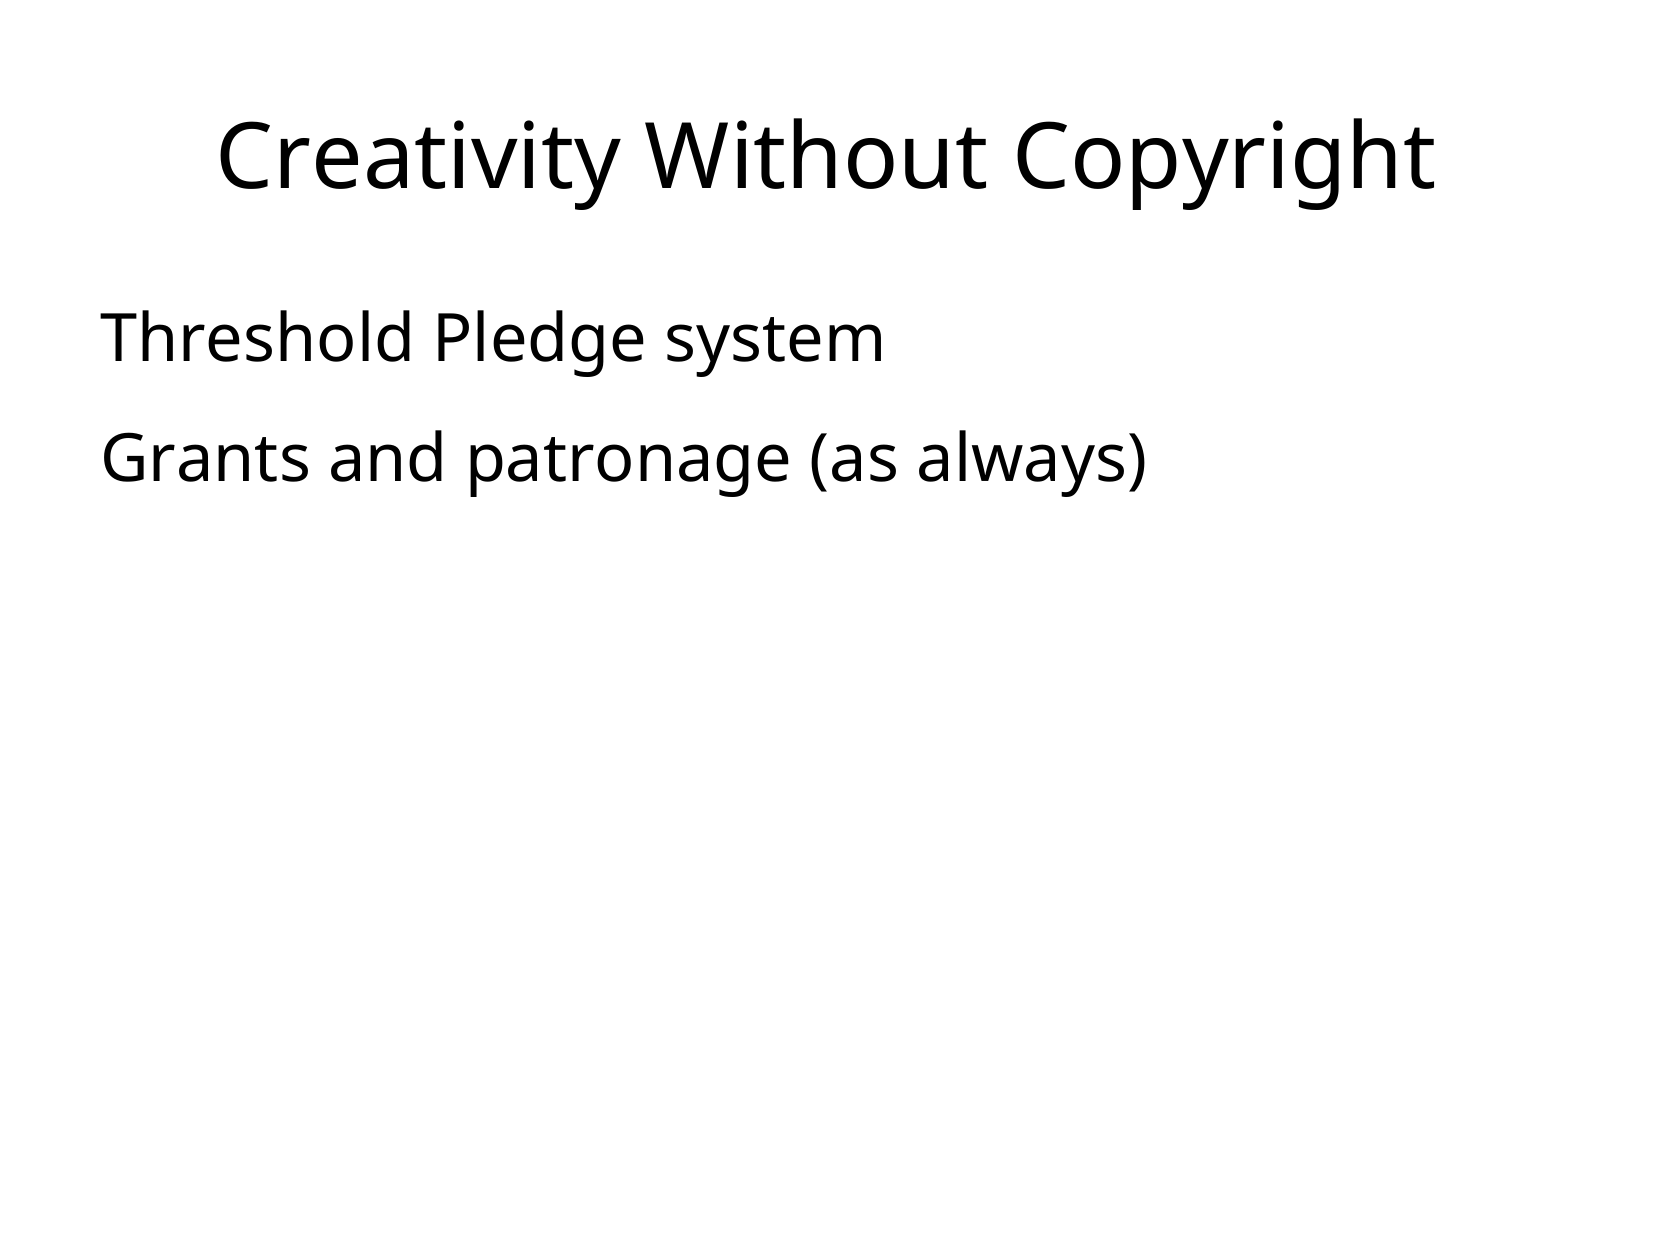

# Creativity Without Copyright
Threshold Pledge system
Grants and patronage (as always)